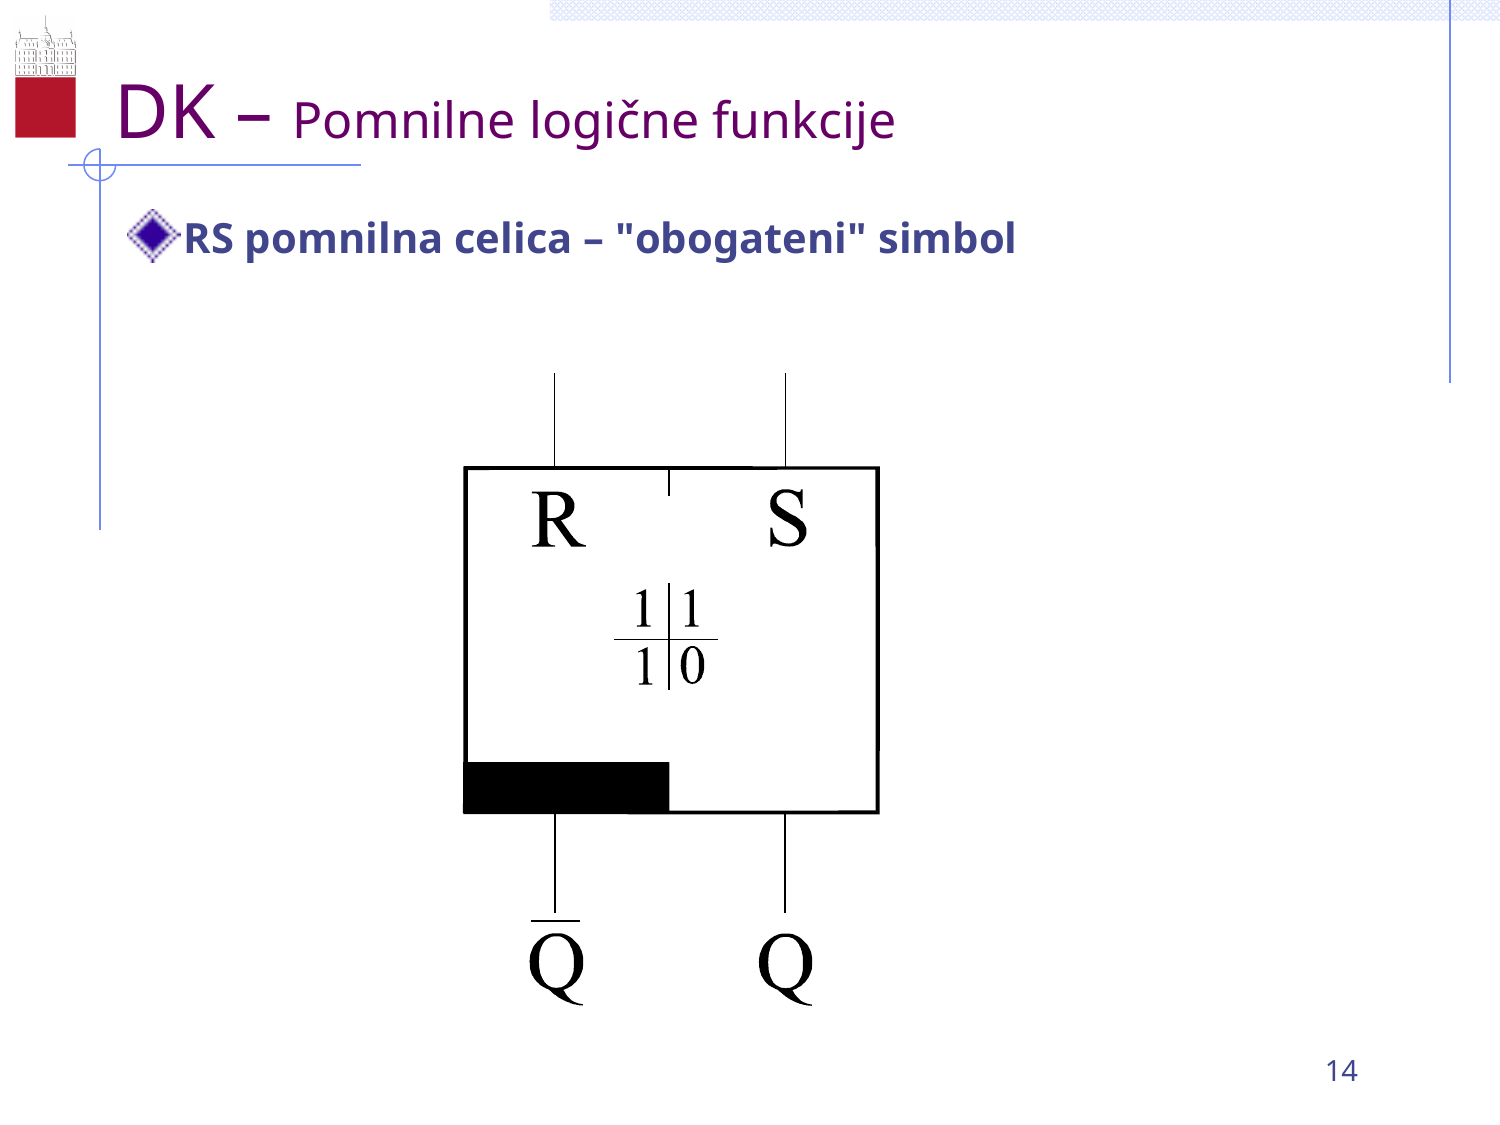

DK – Pomnilne logične funkcije
# RS pomnilna celica – "obogateni" simbol